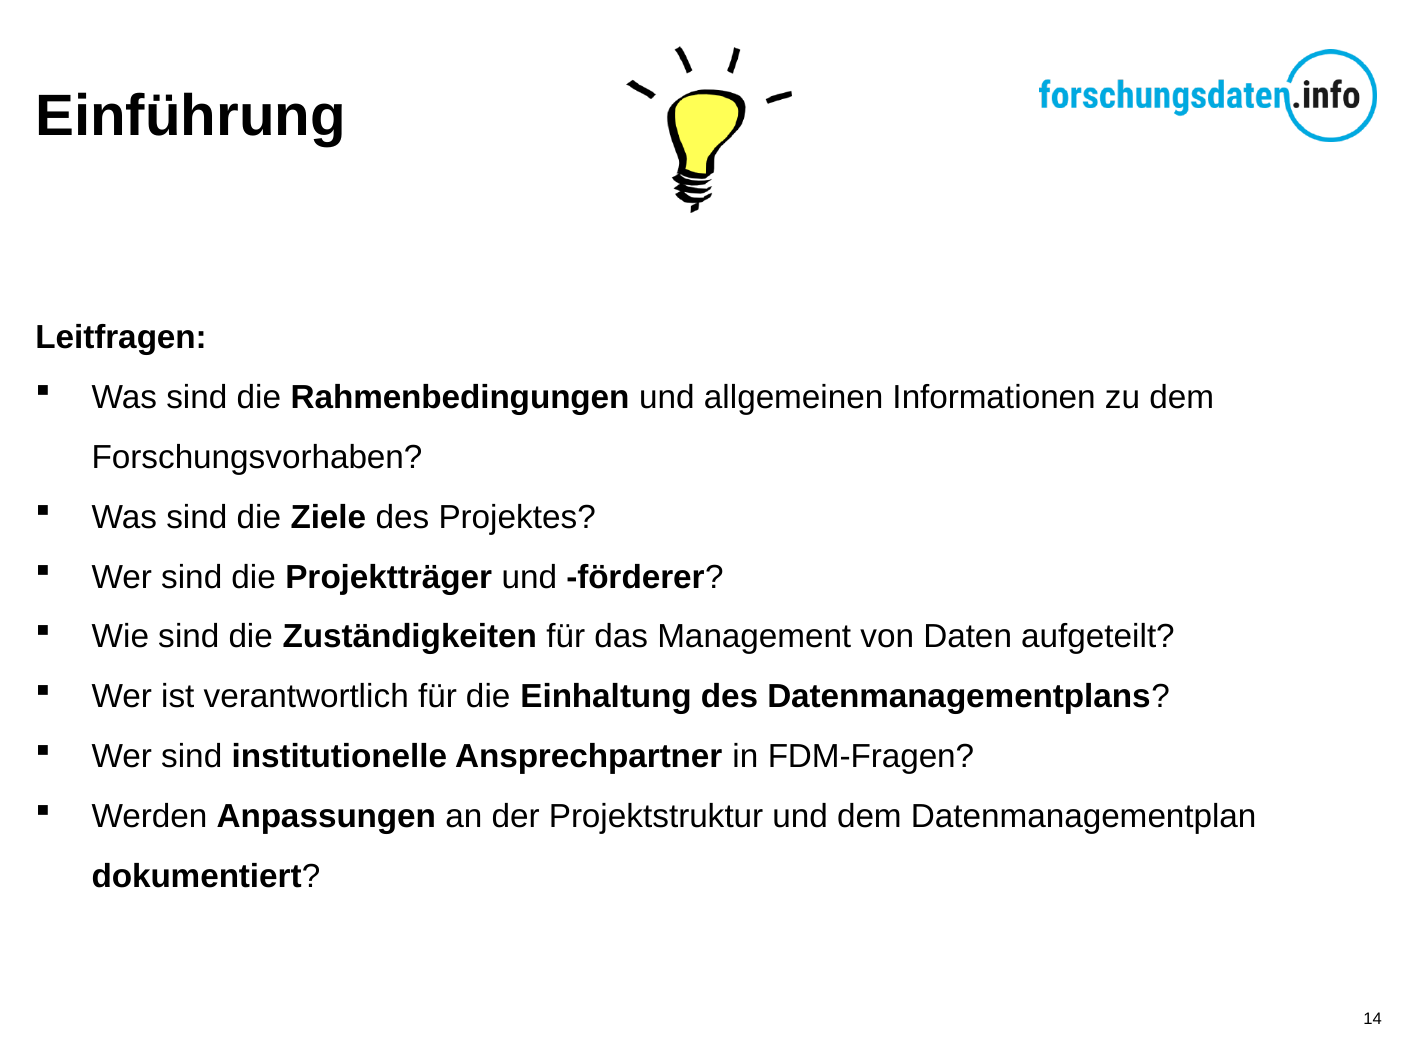

# Einführung
Leitfragen:
Was sind die Rahmenbedingungen und allgemeinen Informationen zu dem Forschungsvorhaben?
Was sind die Ziele des Projektes?
Wer sind die Projektträger und -förderer?
Wie sind die Zuständigkeiten für das Management von Daten aufgeteilt?
Wer ist verantwortlich für die Einhaltung des Datenmanagementplans?
Wer sind institutionelle Ansprechpartner in FDM-Fragen?
Werden Anpassungen an der Projektstruktur und dem Datenmanagementplan dokumentiert?